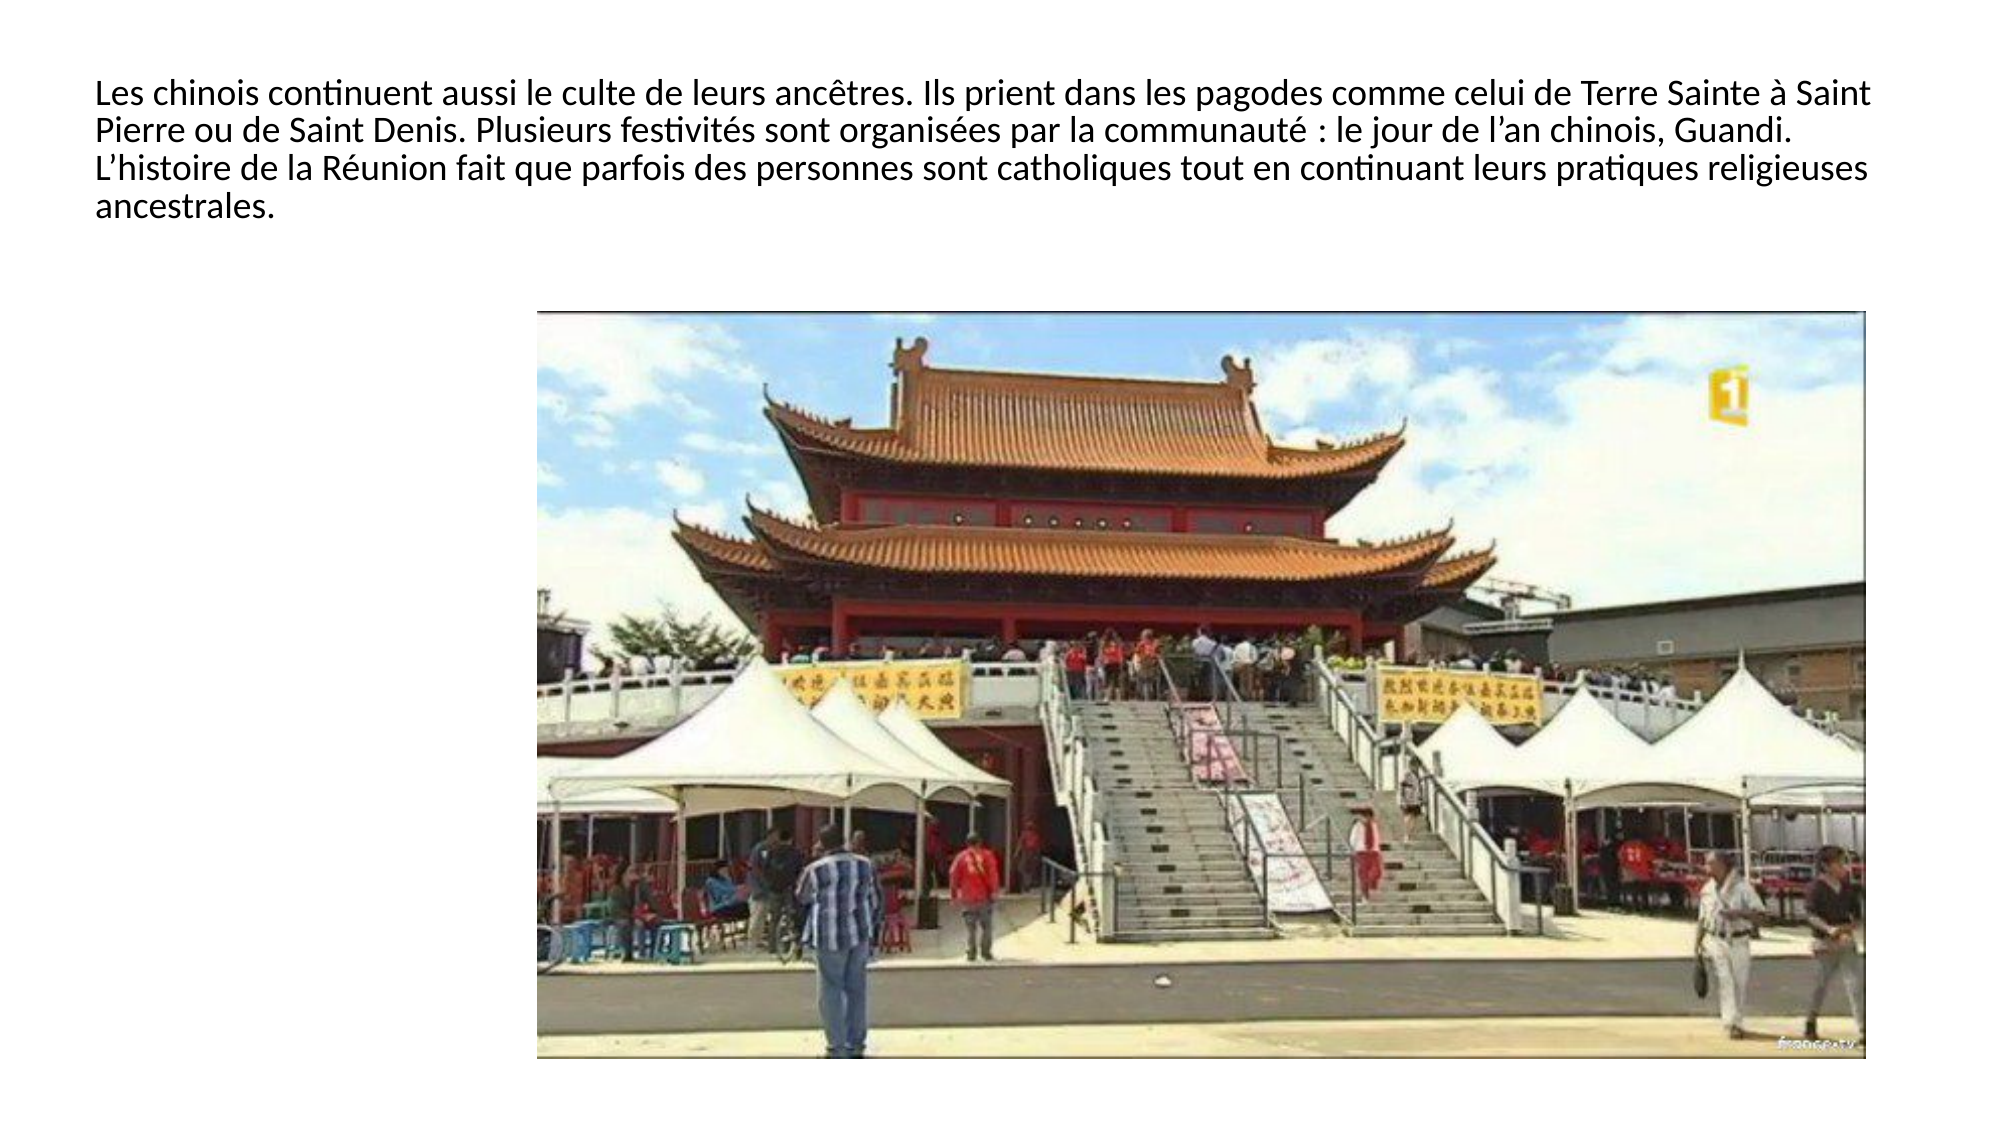

Les chinois continuent aussi le culte de leurs ancêtres. Ils prient dans les pagodes comme celui de Terre Sainte à Saint Pierre ou de Saint Denis. Plusieurs festivités sont organisées par la communauté : le jour de l’an chinois, Guandi.
L’histoire de la Réunion fait que parfois des personnes sont catholiques tout en continuant leurs pratiques religieuses ancestrales.